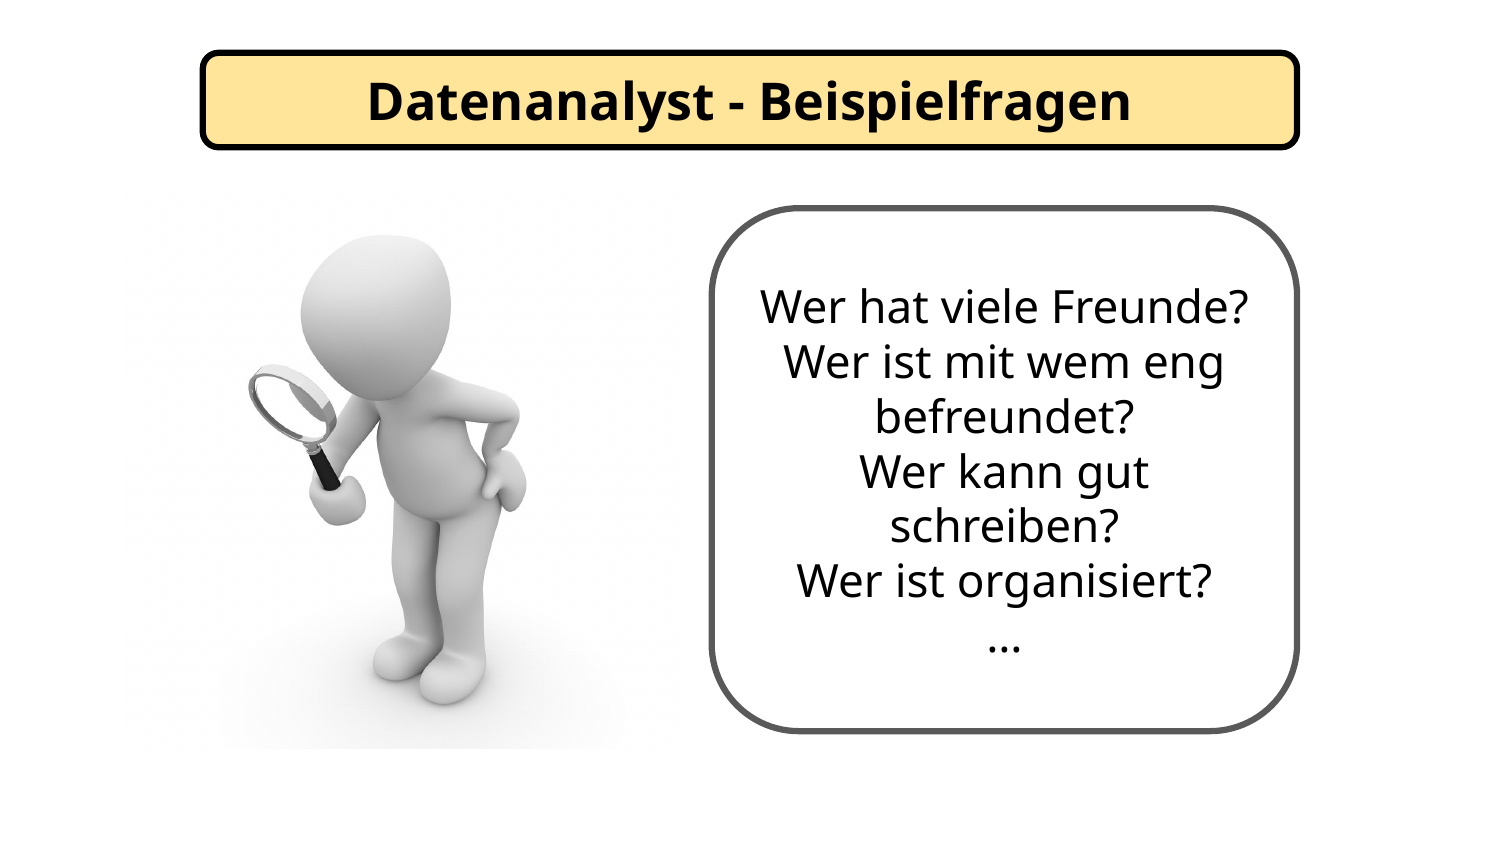

Datenanalyst - Beispielfragen
Wer hat viele Freunde?
Wer ist mit wem eng befreundet?
Wer kann gut schreiben?
Wer ist organisiert?
…